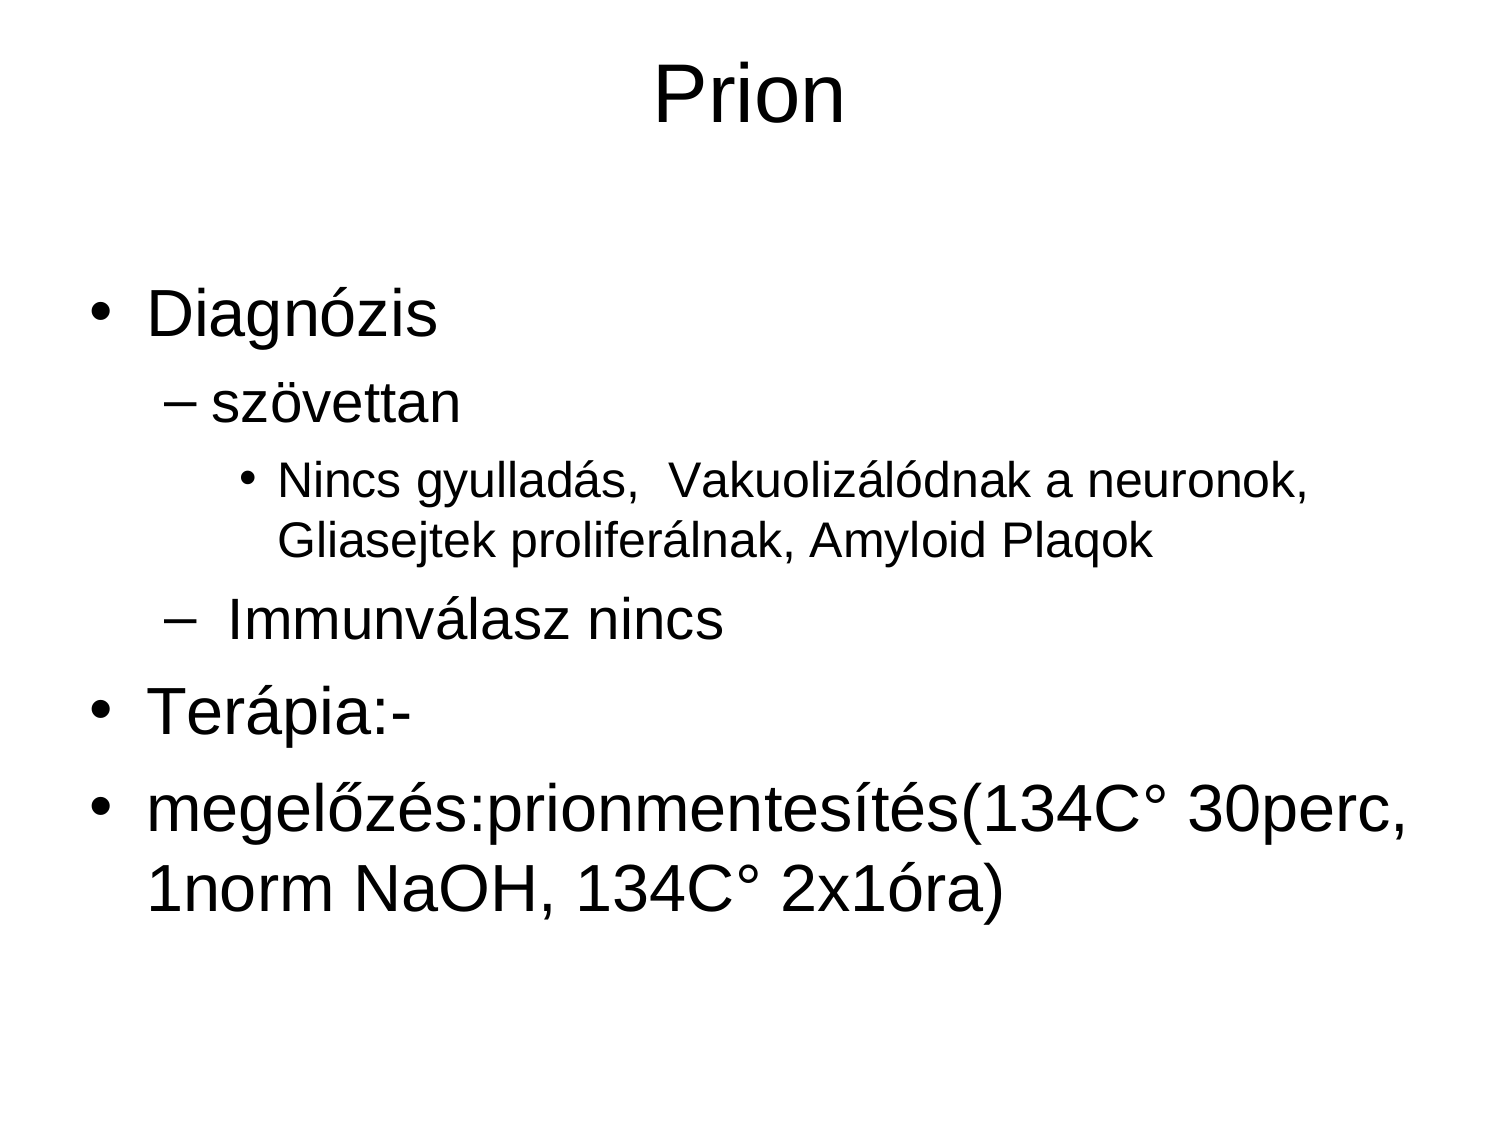

# Prion
Diagnózis
szövettan
Nincs gyulladás, Vakuolizálódnak a neuronok, Gliasejtek proliferálnak, Amyloid Plaqok
 Immunválasz nincs
Terápia:-
megelőzés:prionmentesítés(134C° 30perc, 1norm NaOH, 134C° 2x1óra)